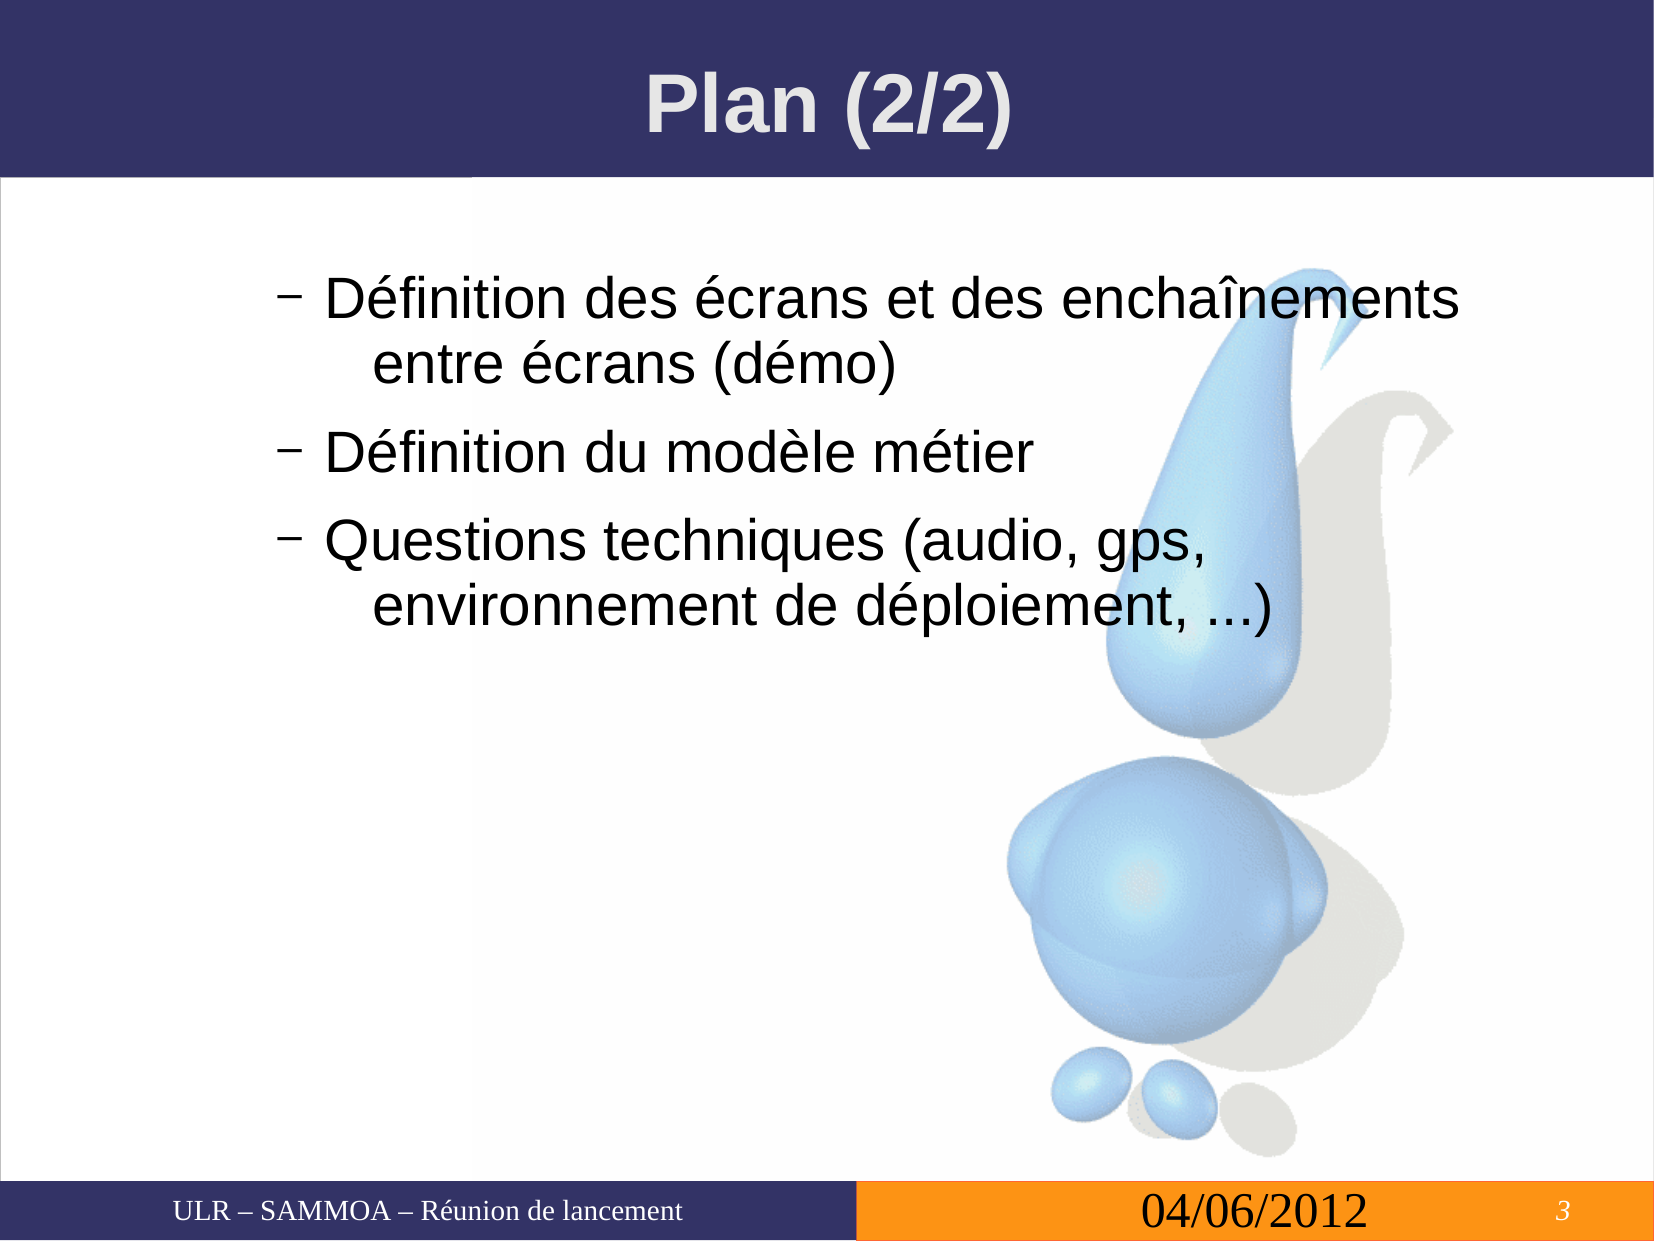

# Plan (2/2)
Définition des écrans et des enchaînements entre écrans (démo)
Définition du modèle métier
Questions techniques (audio, gps, environnement de déploiement, ...)
3